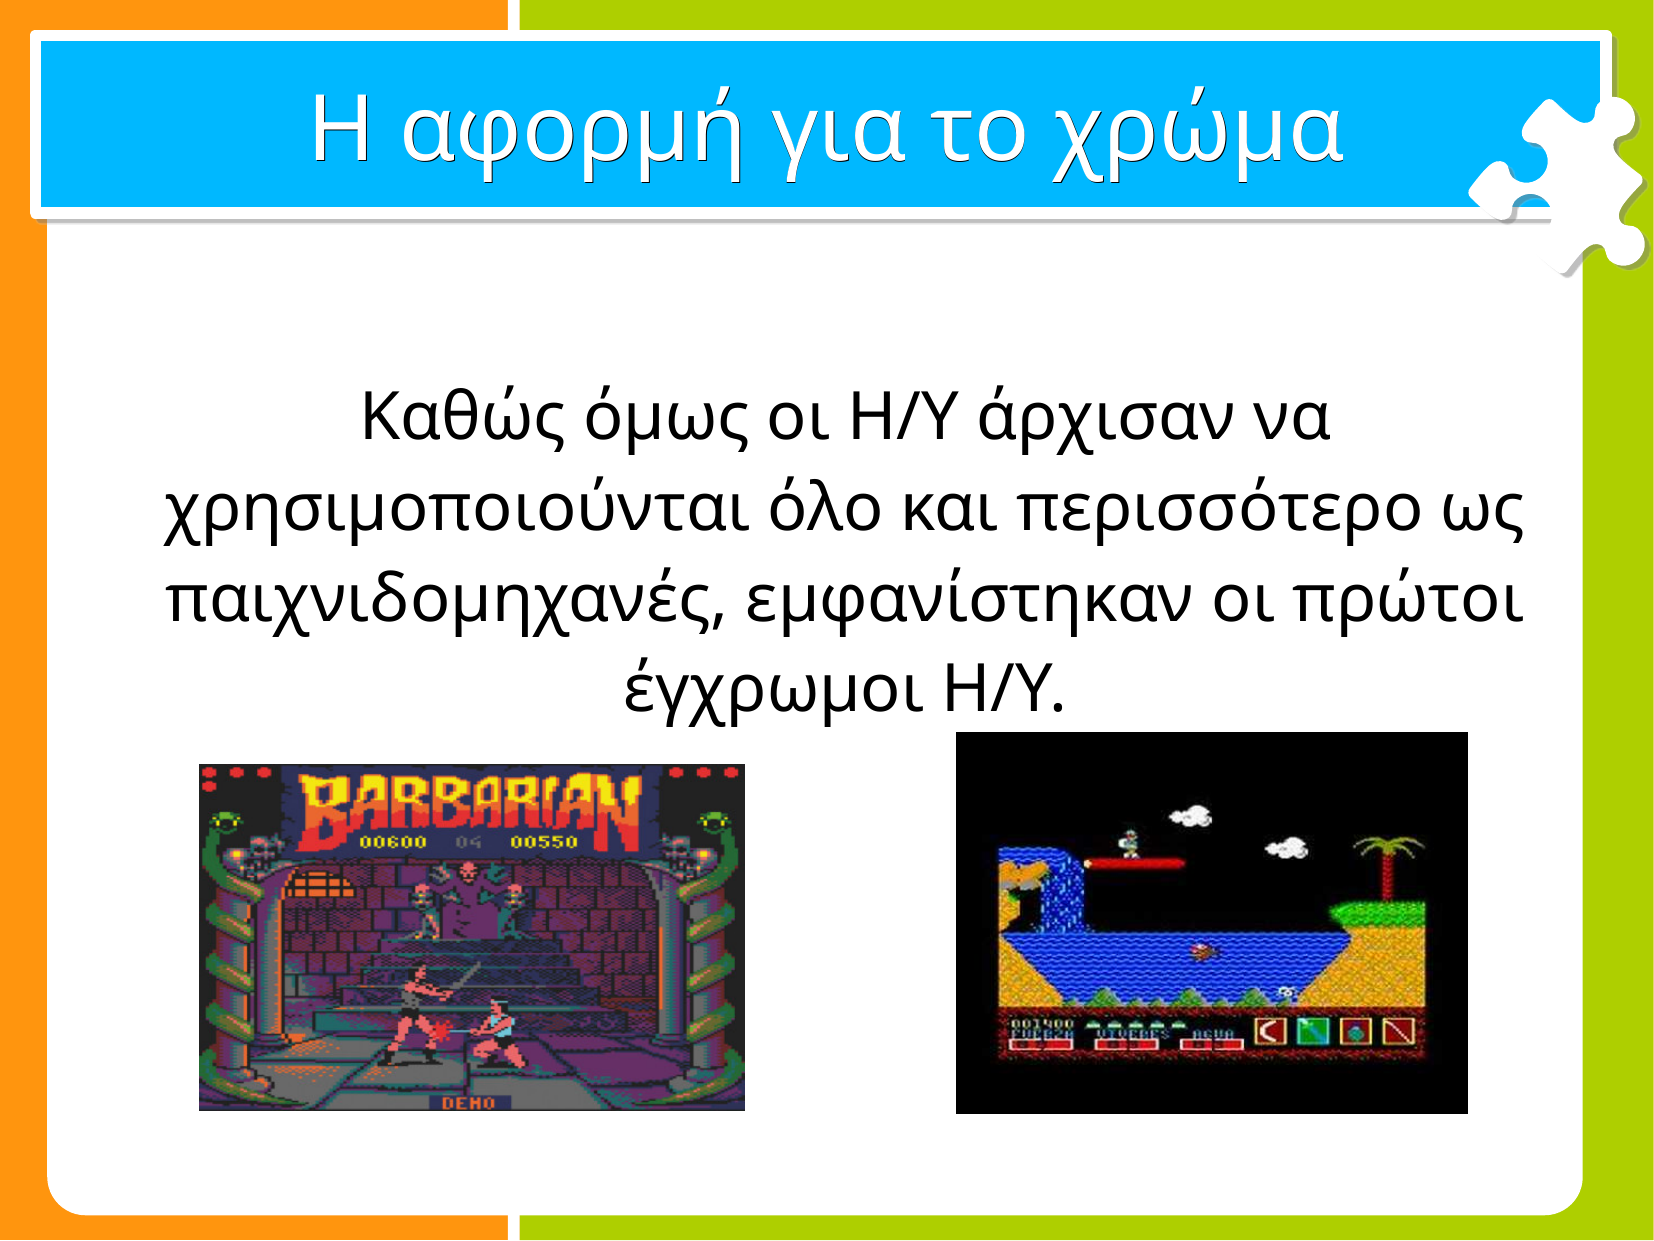

# Η αφορμή για το χρώμα
Καθώς όμως οι Η/Υ άρχισαν να χρησιμοποιούνται όλο και περισσότερο ως παιχνιδομηχανές, εμφανίστηκαν οι πρώτοι έγχρωμοι Η/Υ.